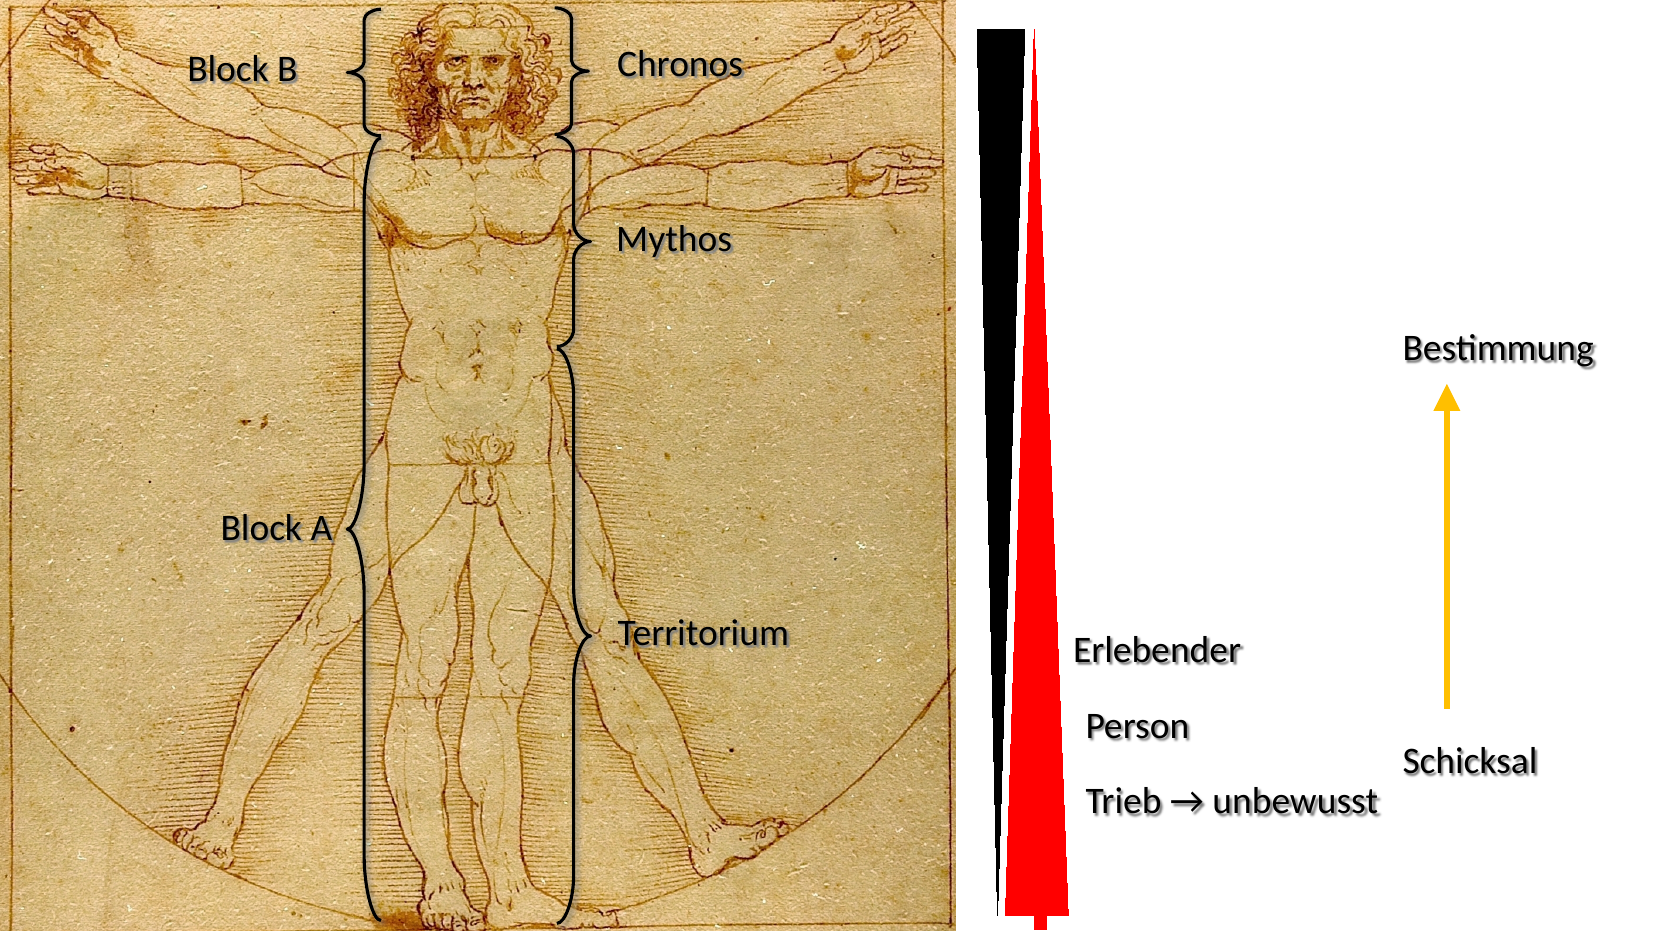

Chronos
Block B
Mythos
Bestimmung
Block A
Territorium
Erlebender
Person
Trieb → unbewusst
Schicksal